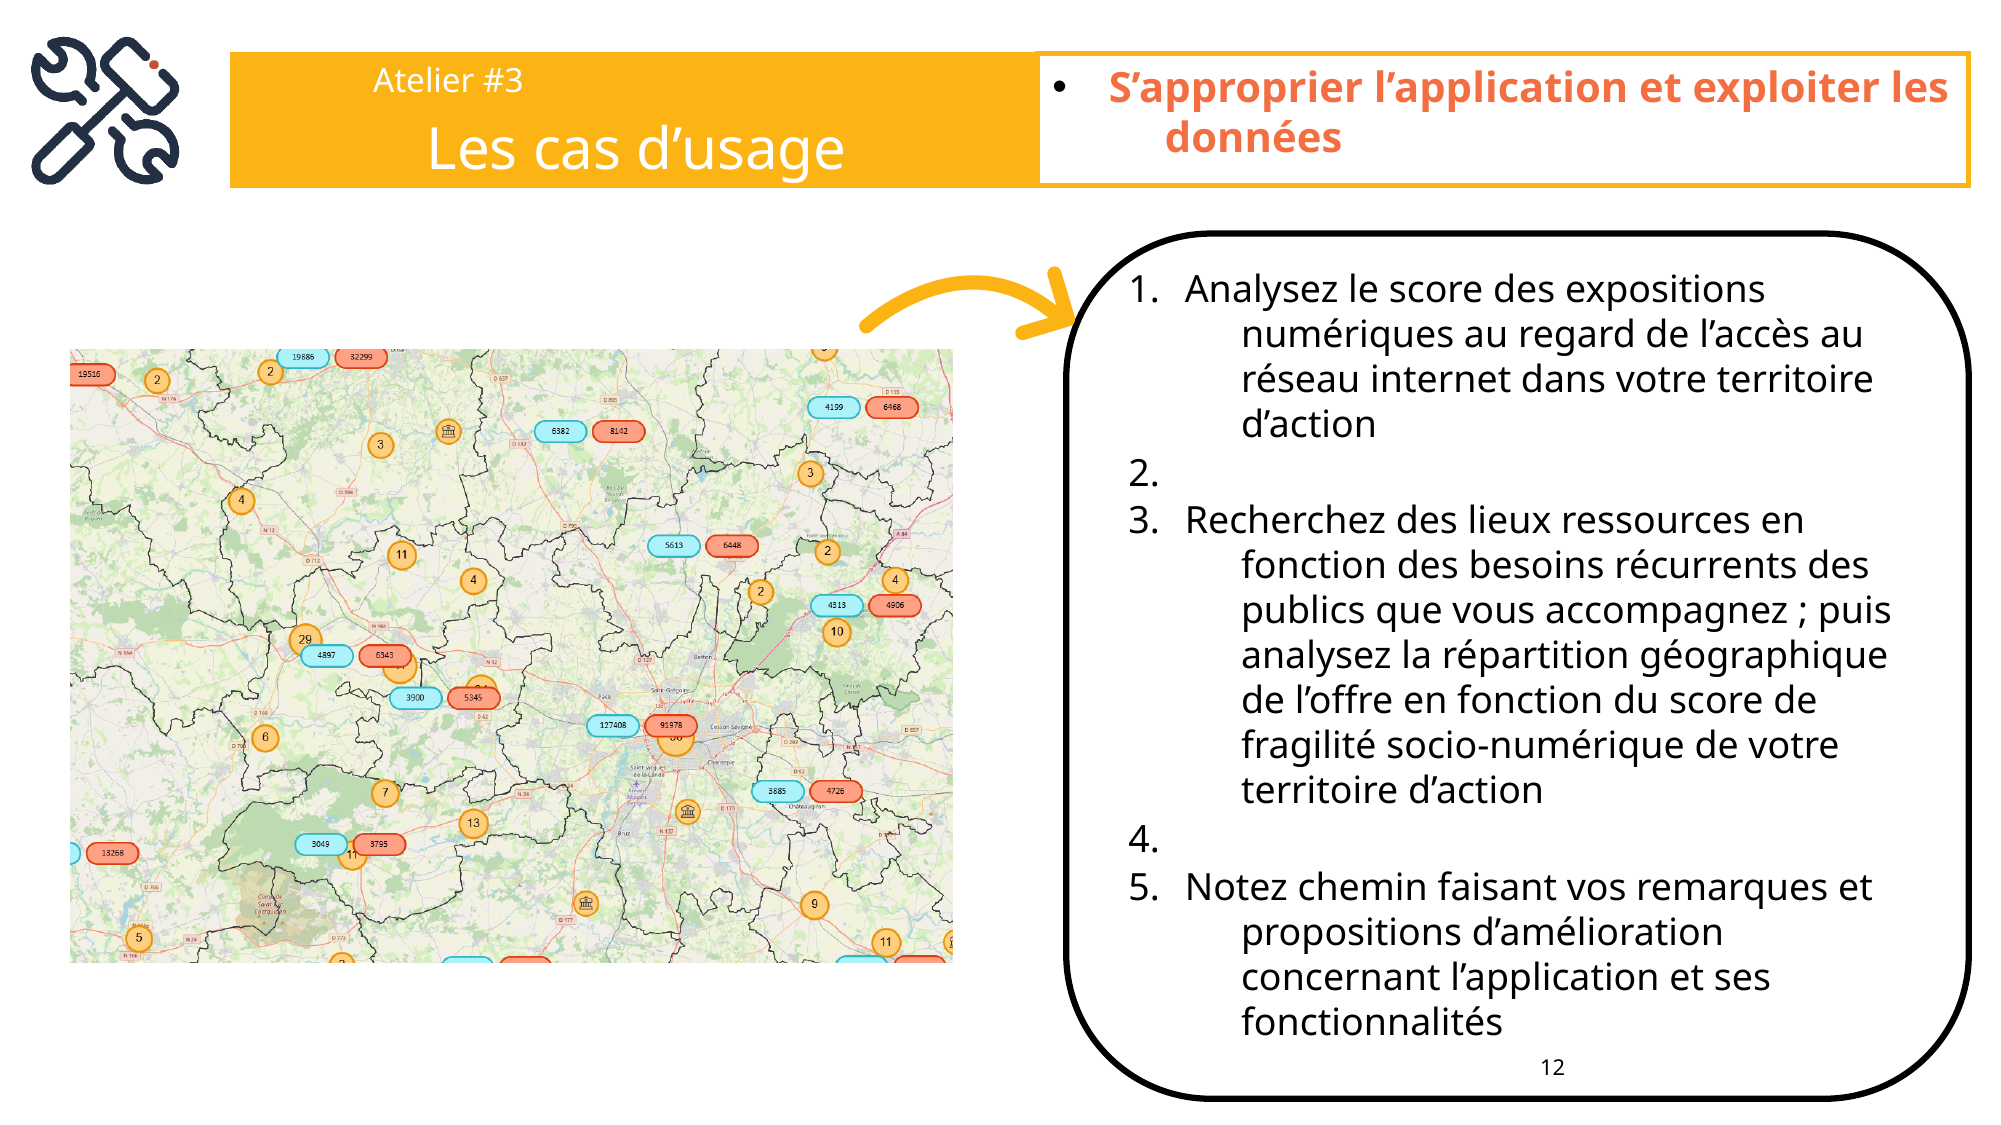

Atelier #3
S’approprier l’application et exploiter les données
Les cas d’usage
Analysez le score des expositions numériques au regard de l’accès au réseau internet dans votre territoire d’action
Recherchez des lieux ressources en fonction des besoins récurrents des publics que vous accompagnez ; puis analysez la répartition géographique de l’offre en fonction du score de fragilité socio-numérique de votre territoire d’action
Notez chemin faisant vos remarques et propositions d’amélioration concernant l’application et ses fonctionnalités